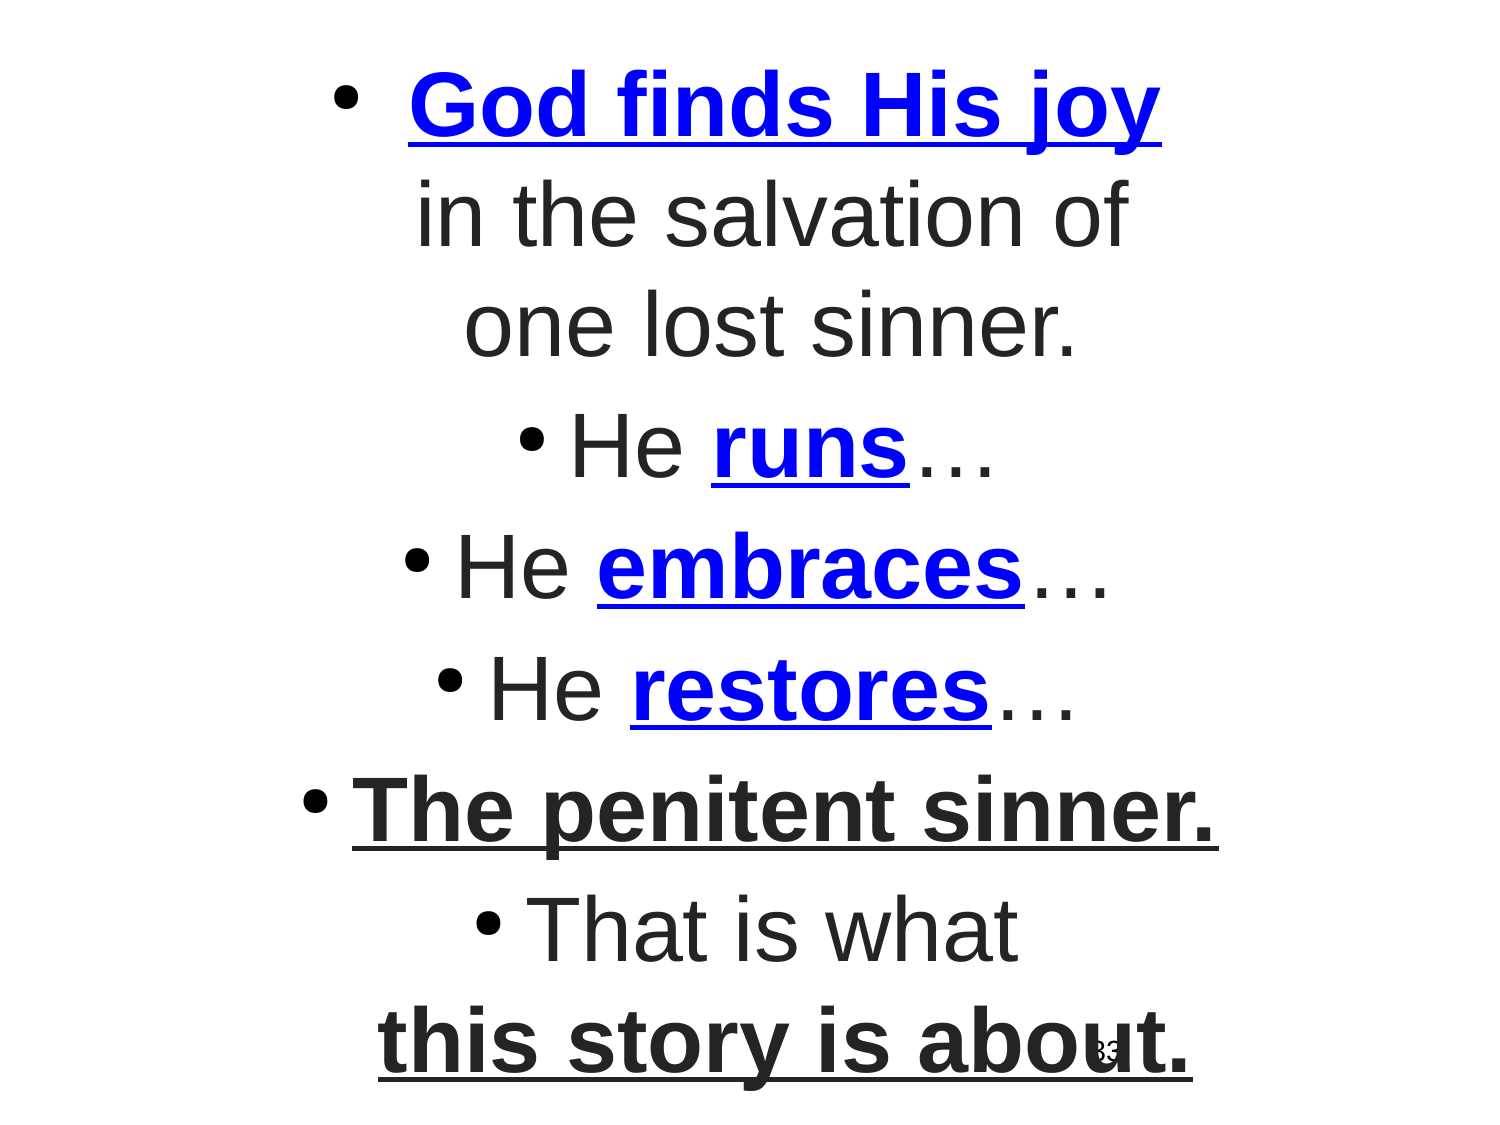

# God finds His joy in the salvation of one lost sinner.
He runs…
He embraces…
He restores…
The penitent sinner.
That is what
this story is about.
33